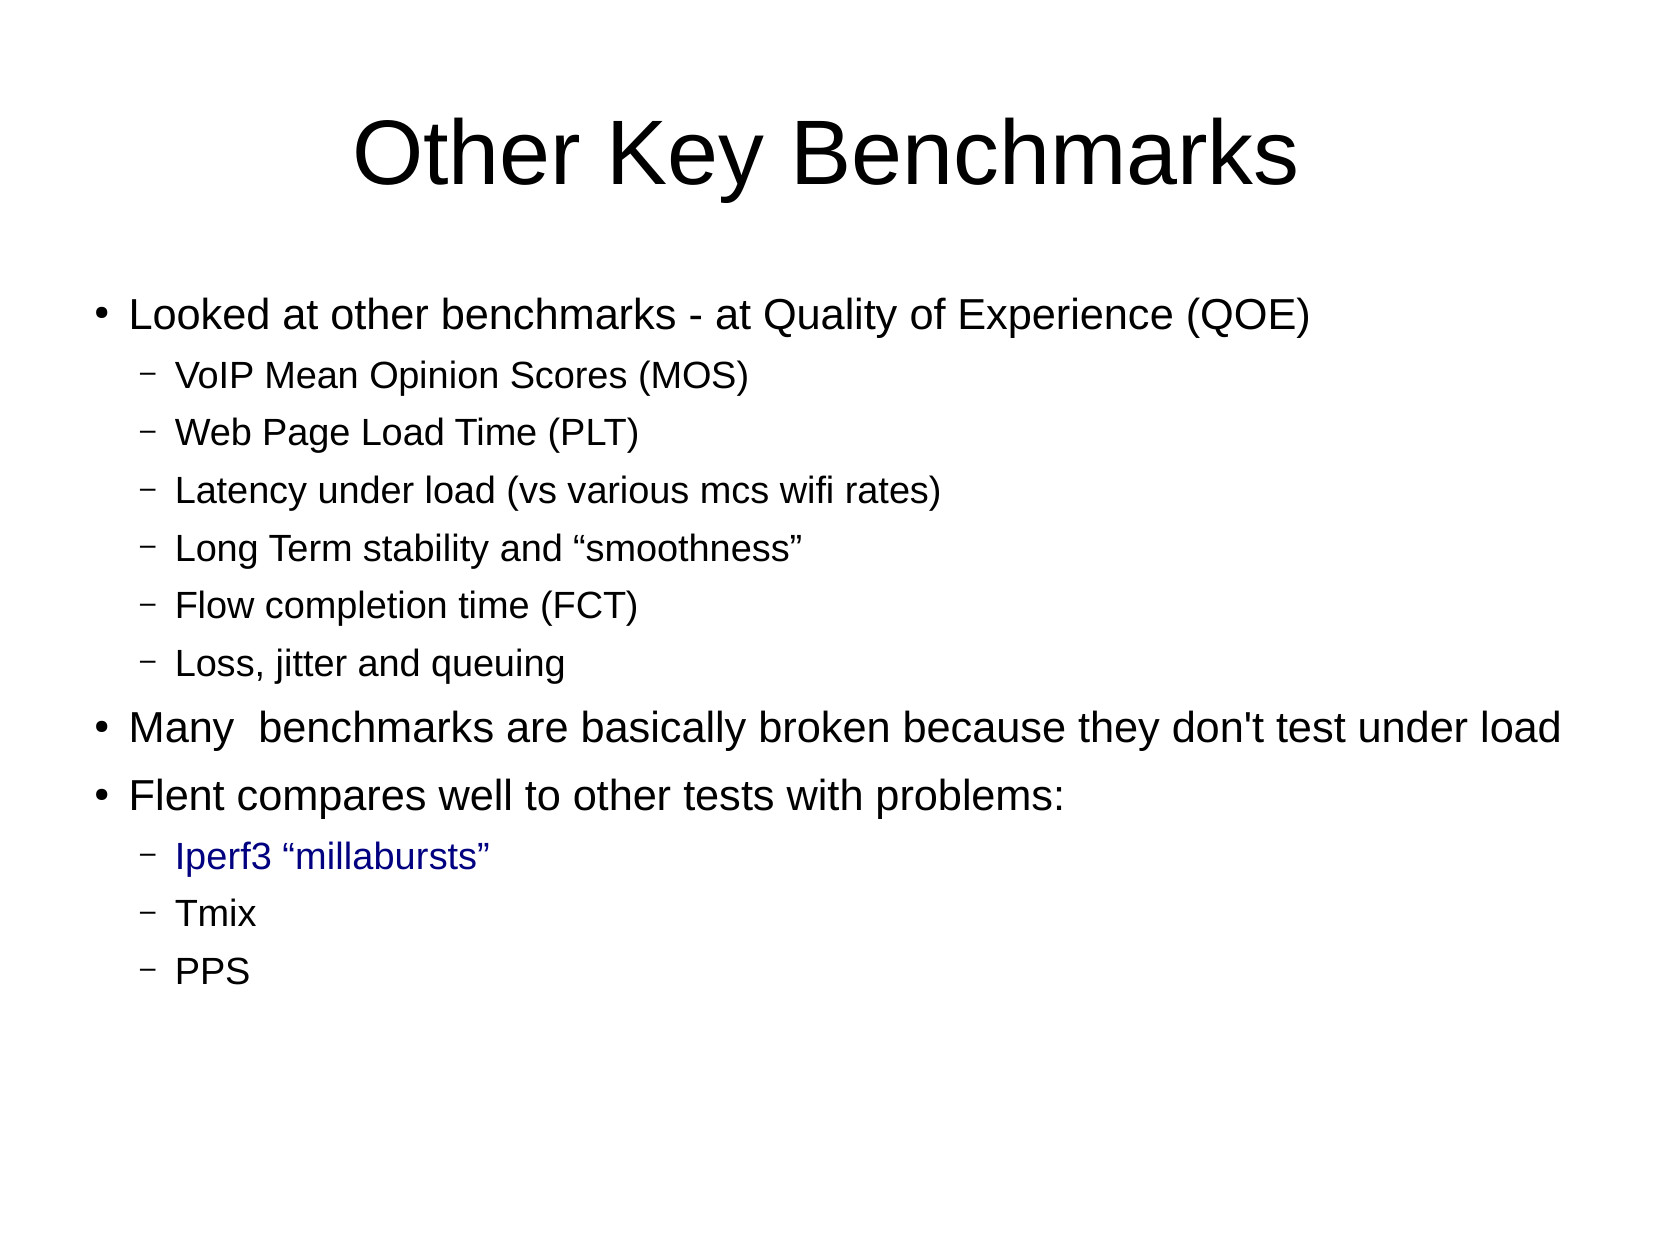

# Other Key Benchmarks
Looked at other benchmarks - at Quality of Experience (QOE)
VoIP Mean Opinion Scores (MOS)
Web Page Load Time (PLT)
Latency under load (vs various mcs wifi rates)
Long Term stability and “smoothness”
Flow completion time (FCT)
Loss, jitter and queuing
Many benchmarks are basically broken because they don't test under load
Flent compares well to other tests with problems:
Iperf3 “millabursts”
Tmix
PPS